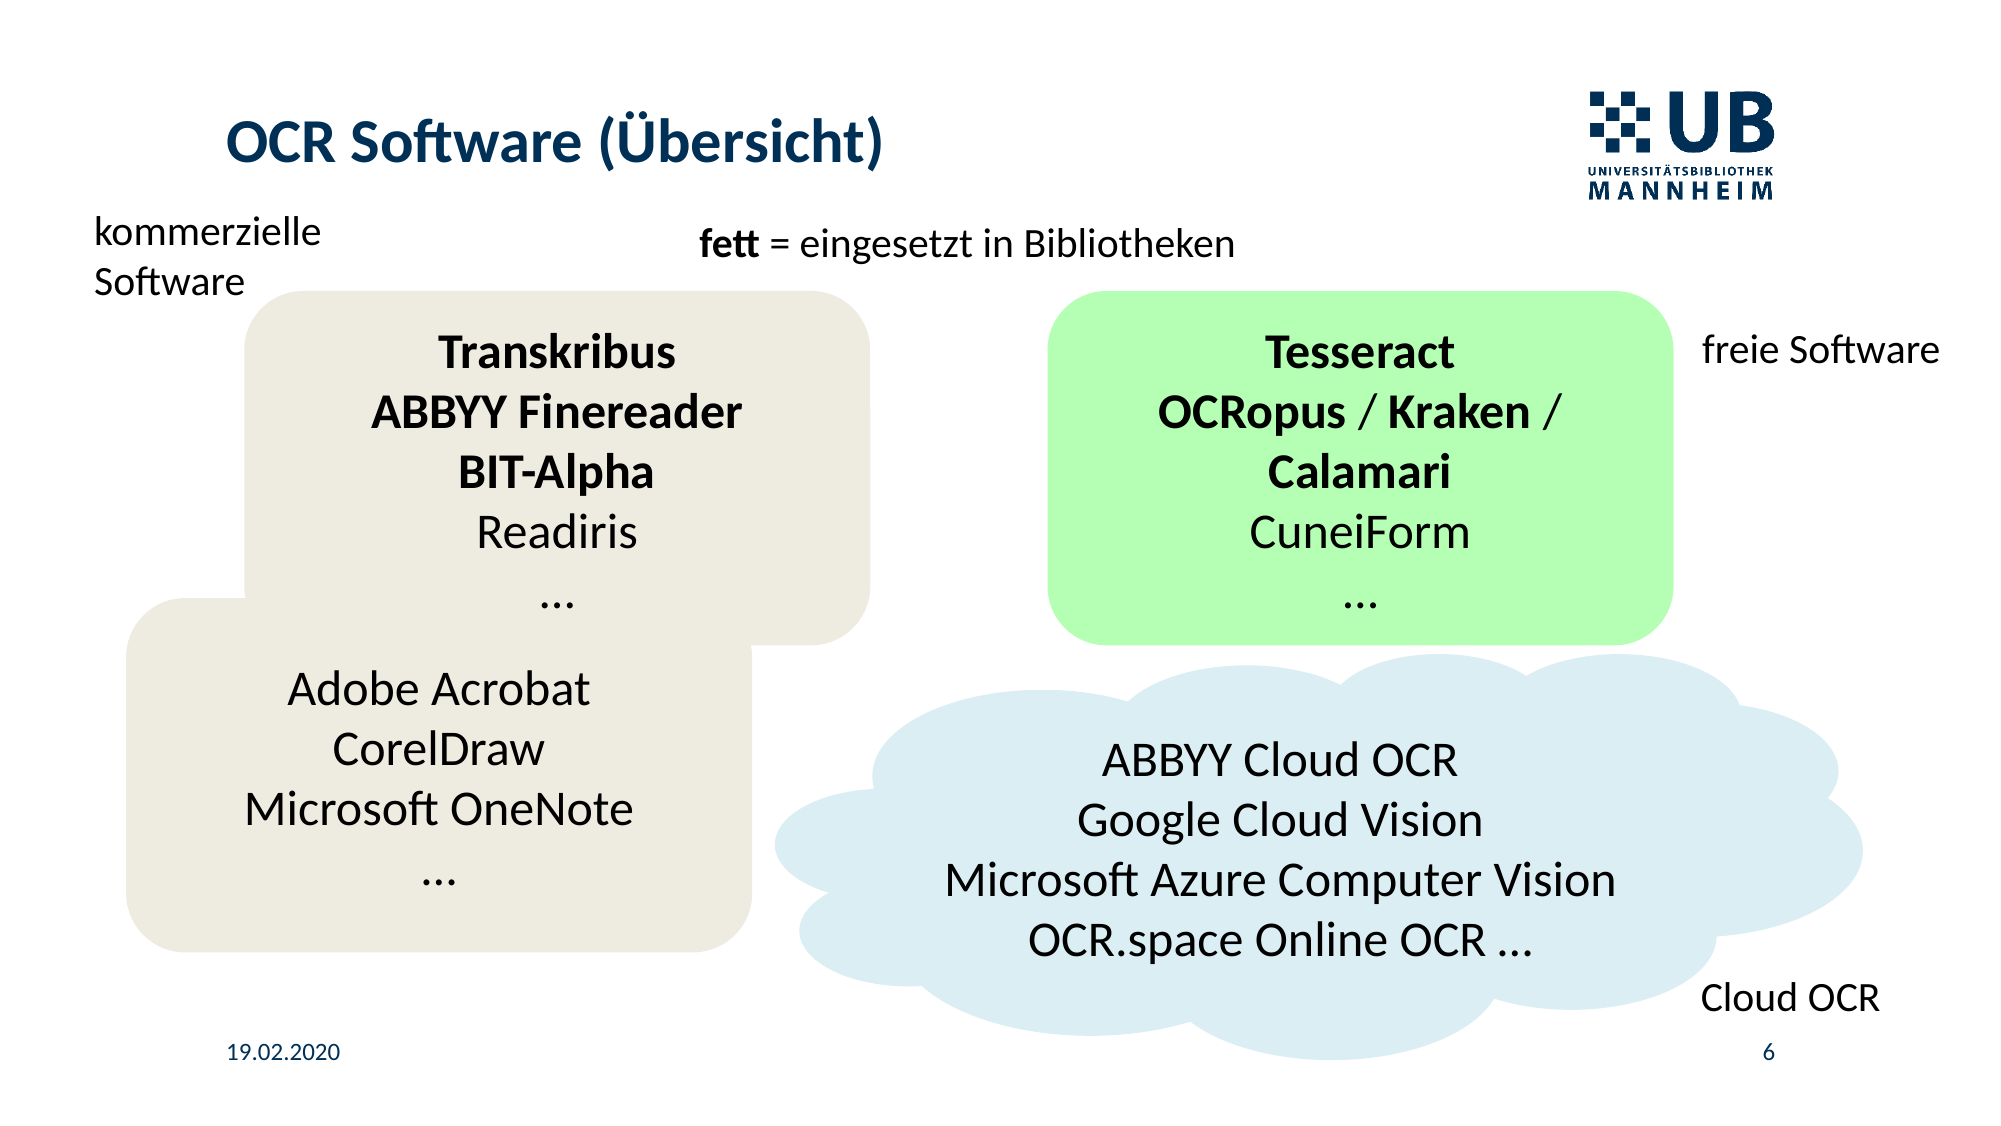

# OCR Software (Übersicht)
kommerzielle
Software
fett = eingesetzt in Bibliotheken
Transkribus
ABBYY Finereader
BIT-Alpha
Readiris
…
Tesseract
OCRopus / Kraken / Calamari
CuneiForm
…
freie Software
Adobe Acrobat
CorelDraw
Microsoft OneNote
…
ABBYY Cloud OCR
Google Cloud Vision
Microsoft Azure Computer Vision
OCR.space Online OCR …
Cloud OCR
19.02.2020